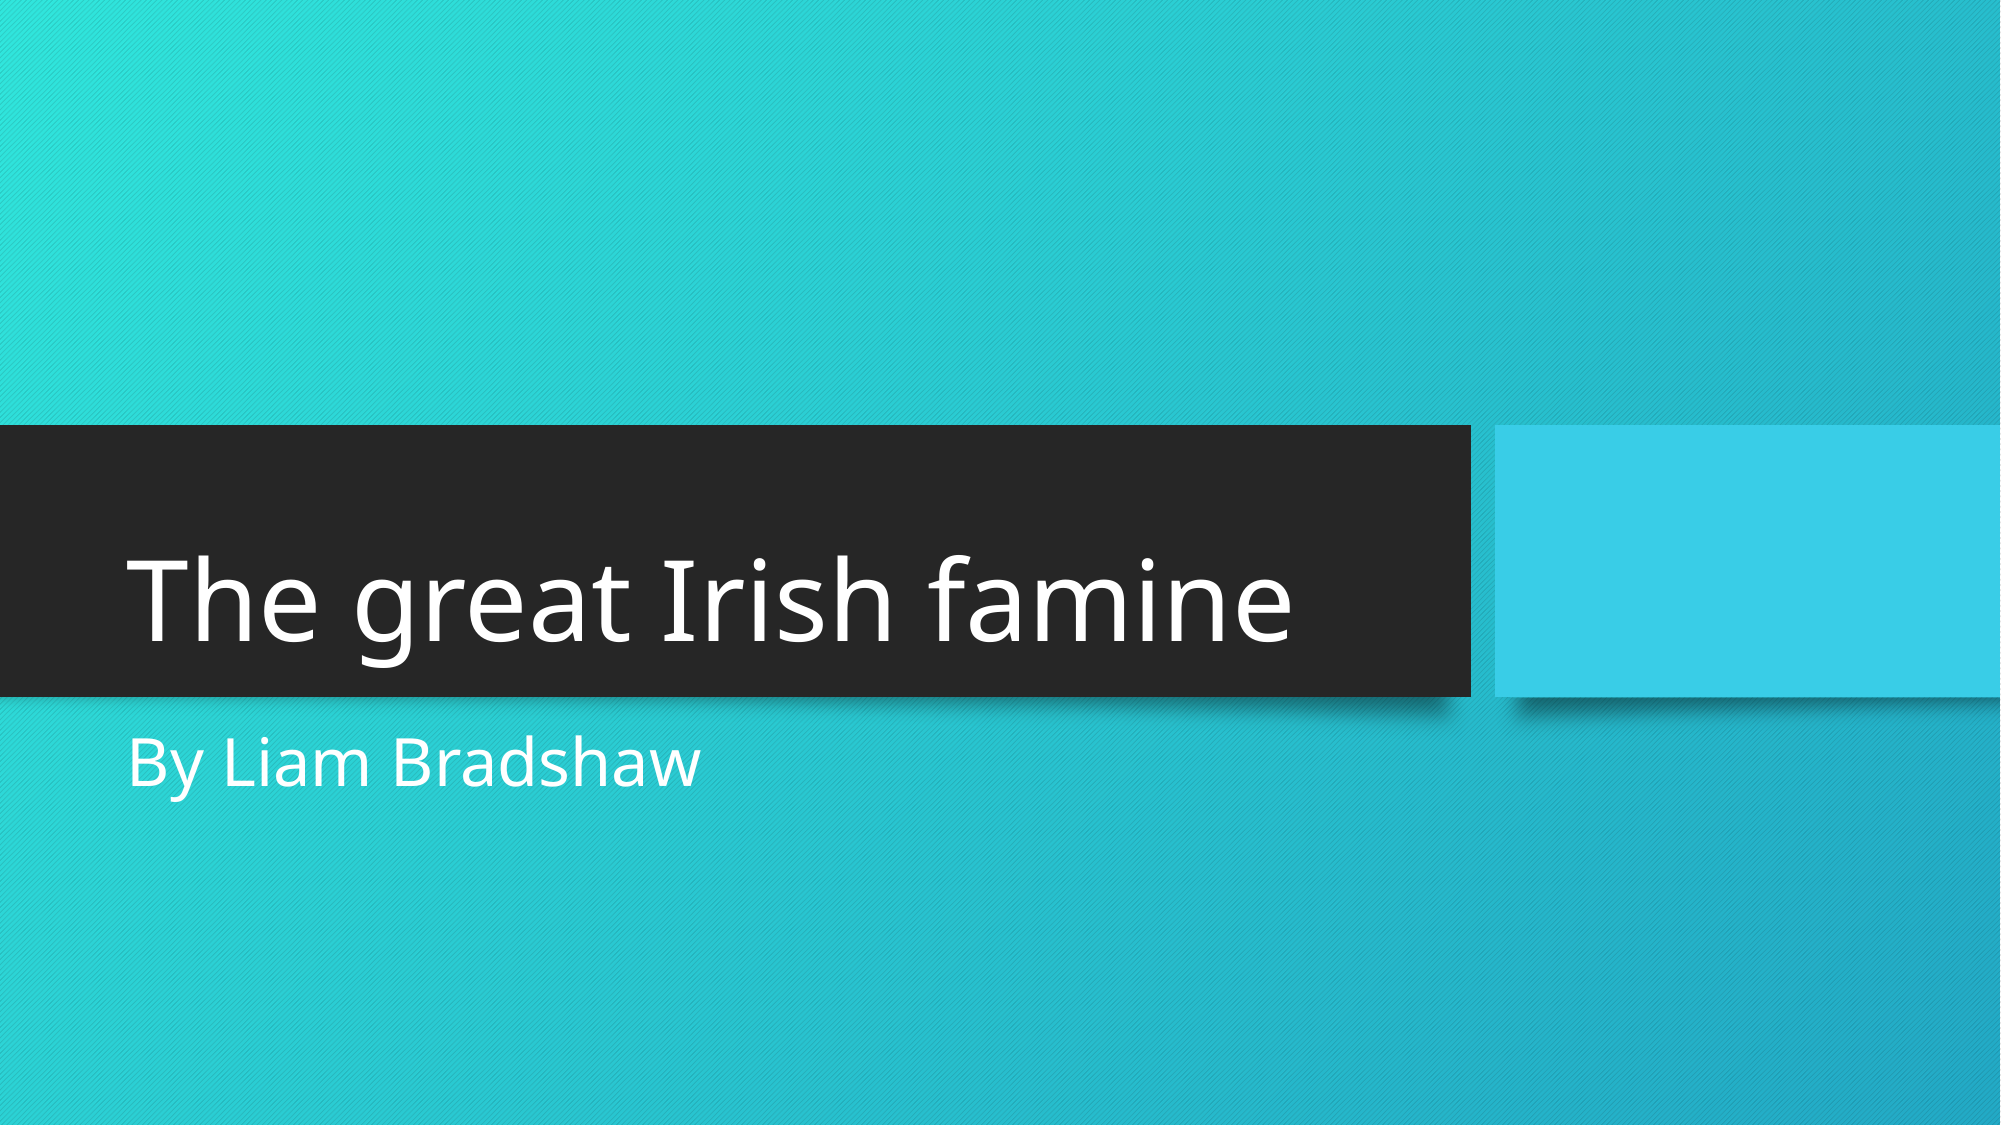

# The great Irish famine
By Liam Bradshaw